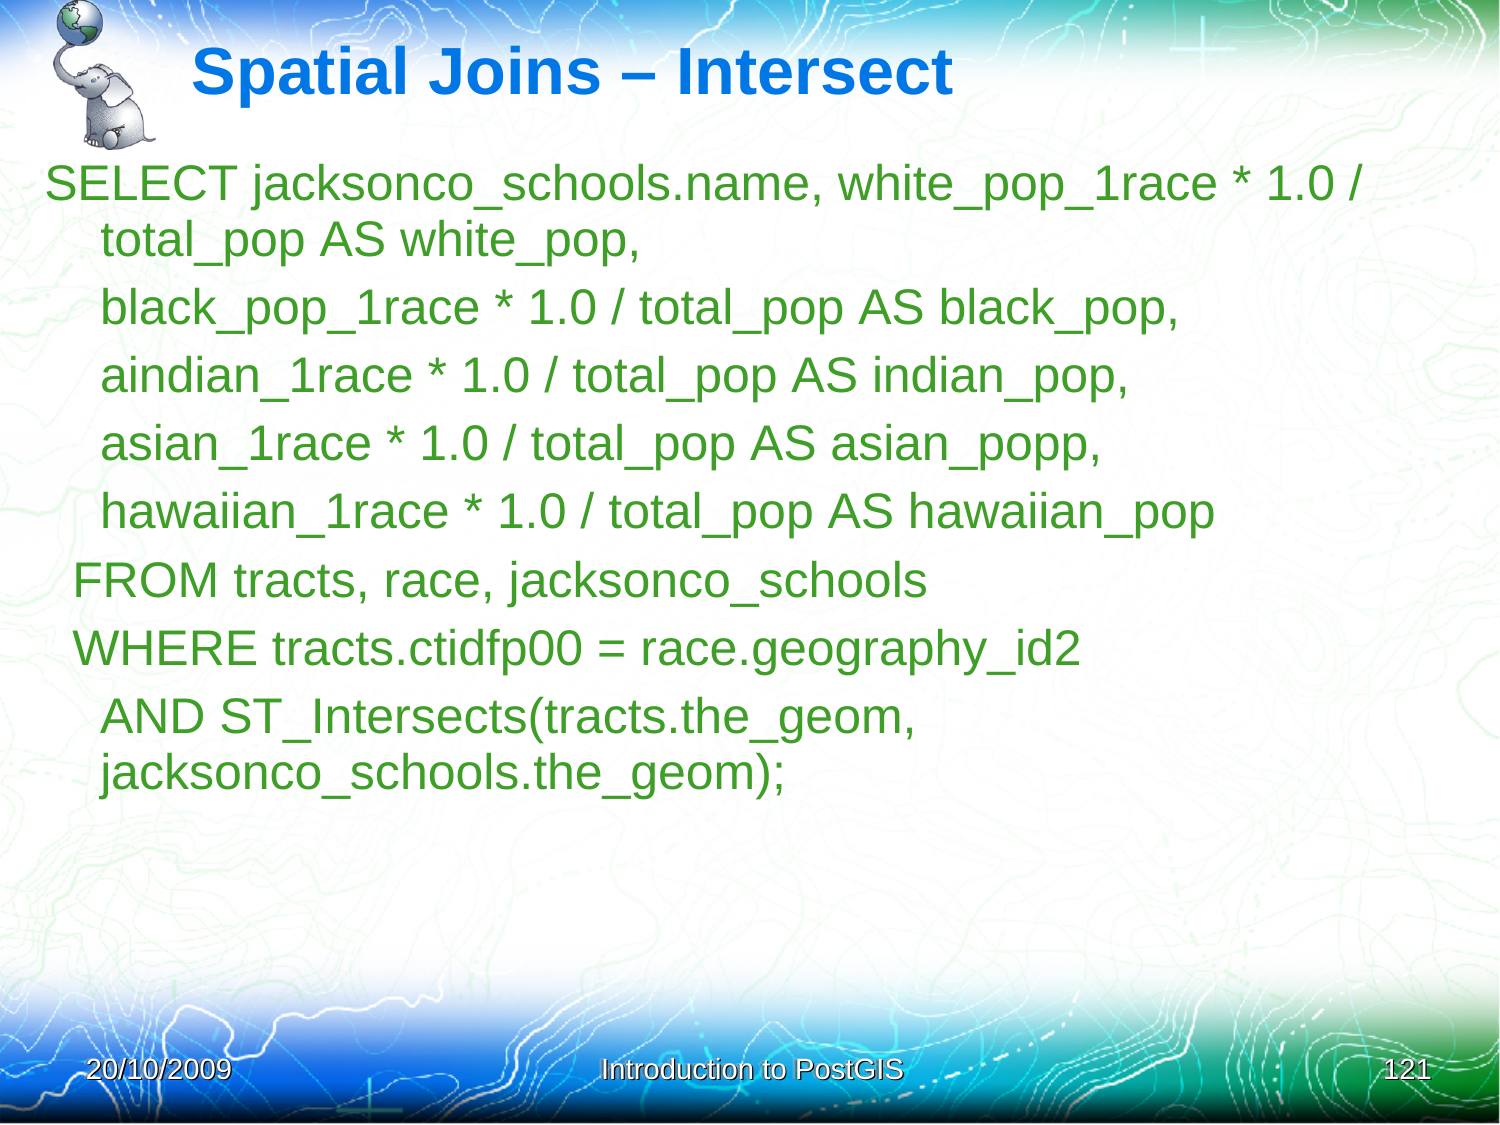

# Spatial Joins – Intersect
SELECT jacksonco_schools.name, white_pop_1race * 1.0 / total_pop AS white_pop,
 black_pop_1race * 1.0 / total_pop AS black_pop,
 aindian_1race * 1.0 / total_pop AS indian_pop,
 asian_1race * 1.0 / total_pop AS asian_popp,
 hawaiian_1race * 1.0 / total_pop AS hawaiian_pop
 FROM tracts, race, jacksonco_schools
 WHERE tracts.ctidfp00 = race.geography_id2
 AND ST_Intersects(tracts.the_geom, jacksonco_schools.the_geom);
20/10/2009
Introduction to PostGIS
121